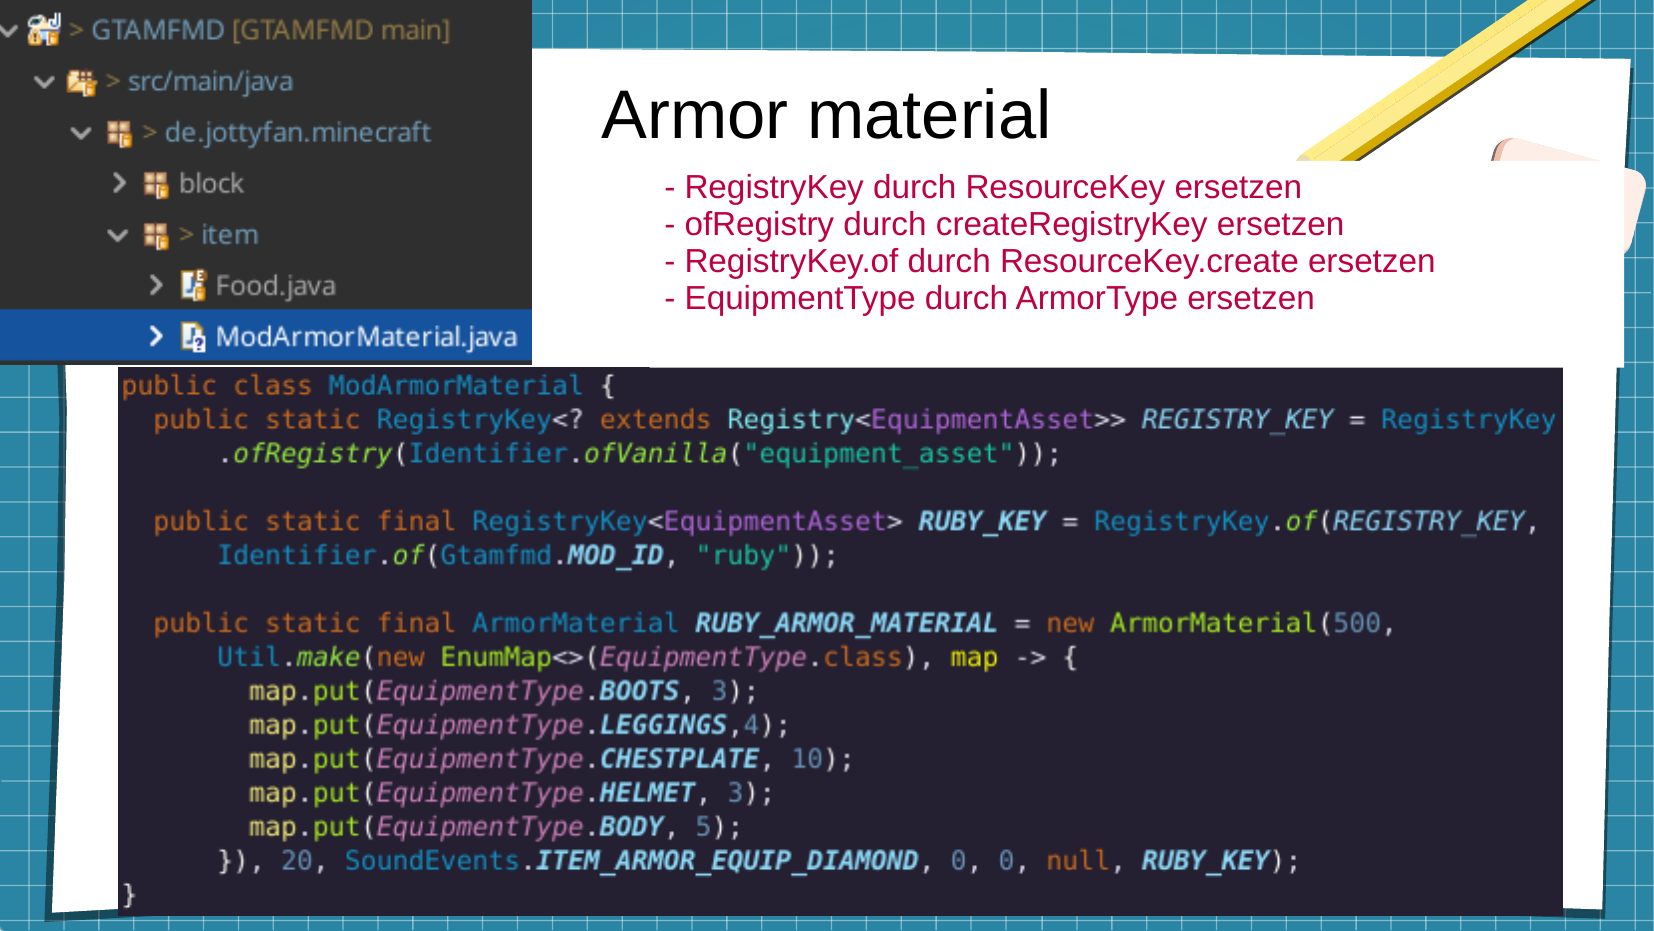

# Armor material
- RegistryKey durch ResourceKey ersetzen
- ofRegistry durch createRegistryKey ersetzen
- RegistryKey.of durch ResourceKey.create ersetzen
- EquipmentType durch ArmorType ersetzen